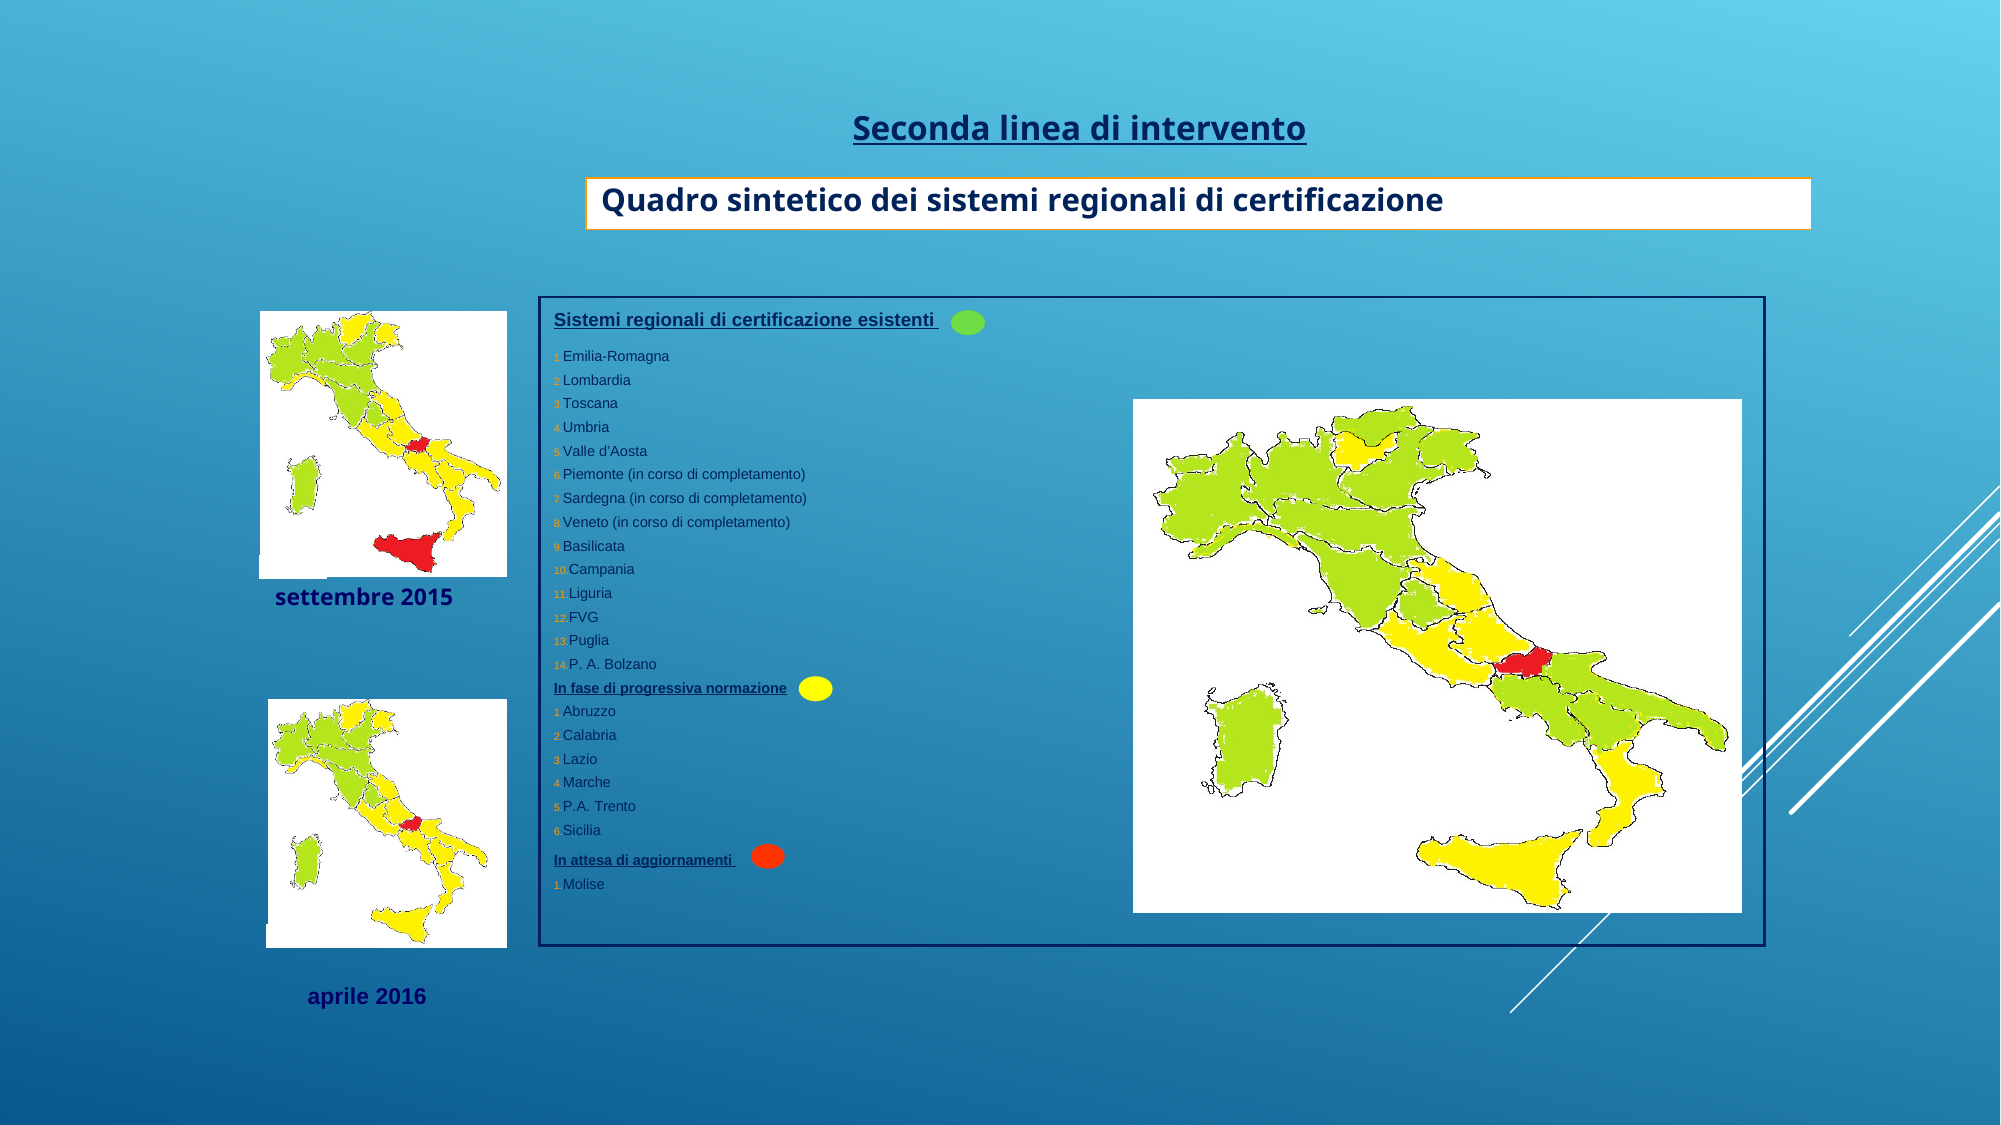

Seconda linea di intervento
Quadro sintetico dei sistemi regionali di certificazione
Sistemi regionali di certificazione esistenti
Emilia-Romagna
Lombardia
Toscana
Umbria
Valle d’Aosta
Piemonte (in corso di completamento)
Sardegna (in corso di completamento)
Veneto (in corso di completamento)
Basilicata
Campania
Liguria
FVG
Puglia
P. A. Bolzano
In fase di progressiva normazione
Abruzzo
Calabria
Lazio
Marche
P.A. Trento
Sicilia
In attesa di aggiornamenti
Molise
settembre 2015
aprile 2016